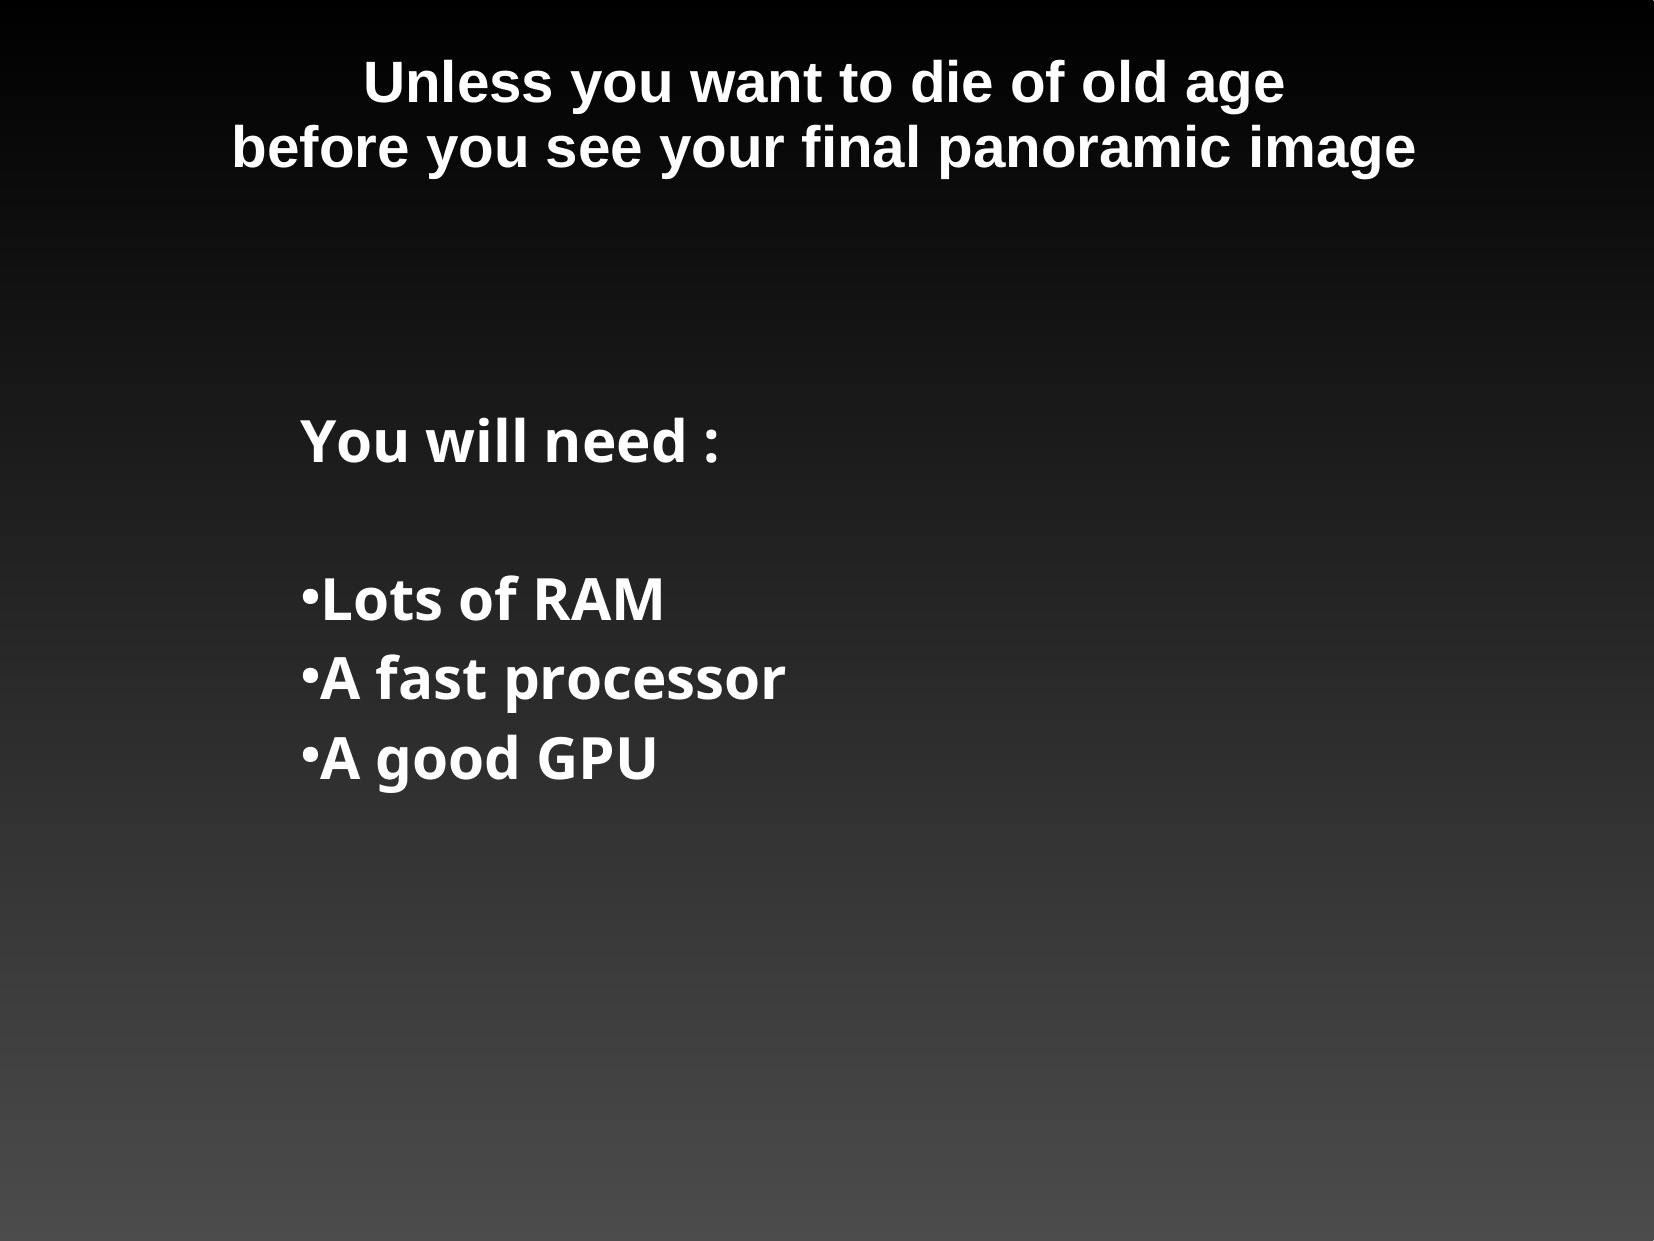

Unless you want to die of old age
before you see your final panoramic image
You will need :
Lots of RAM
A fast processor
A good GPU